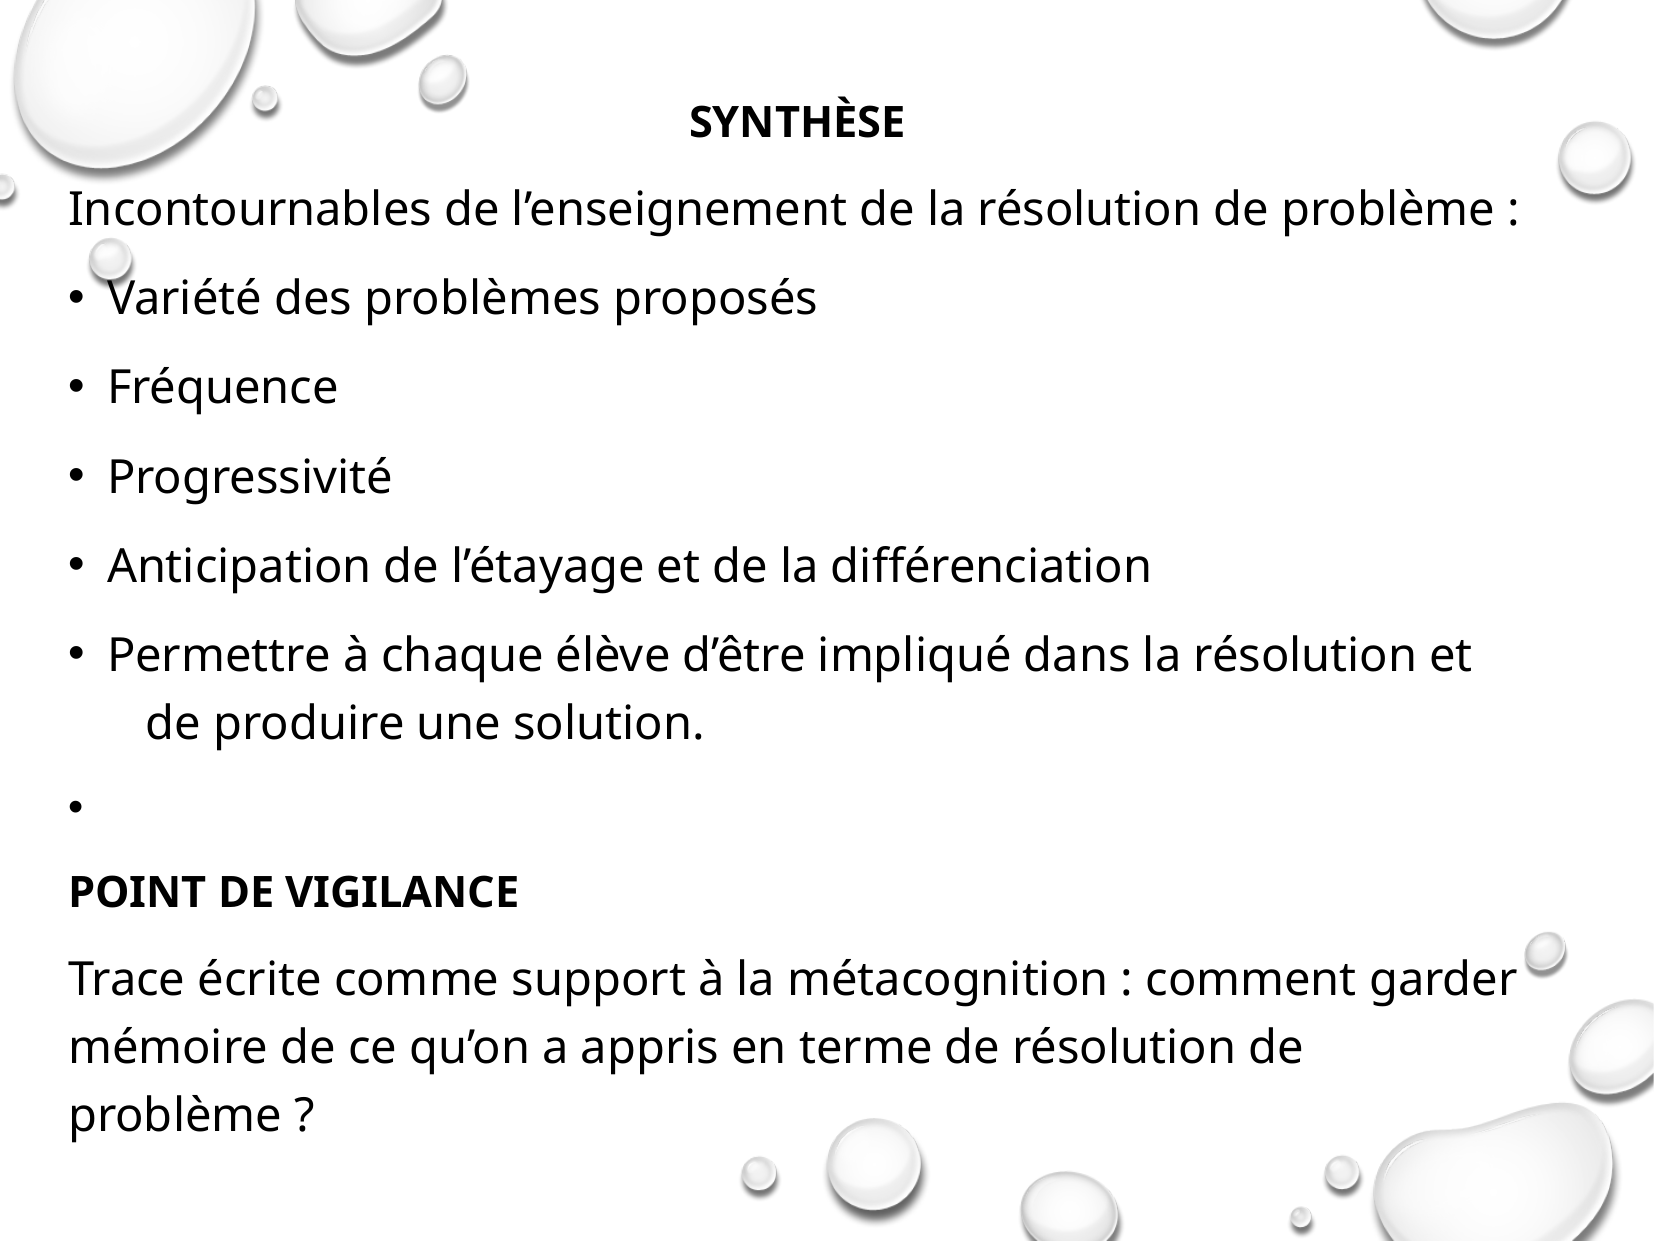

# Synthèse
Incontournables de l’enseignement de la résolution de problème :
Variété des problèmes proposés
Fréquence
Progressivité
Anticipation de l’étayage et de la différenciation
Permettre à chaque élève d’être impliqué dans la résolution et de produire une solution.
Point de vigilance
Trace écrite comme support à la métacognition : comment garder mémoire de ce qu’on a appris en terme de résolution de problème ?